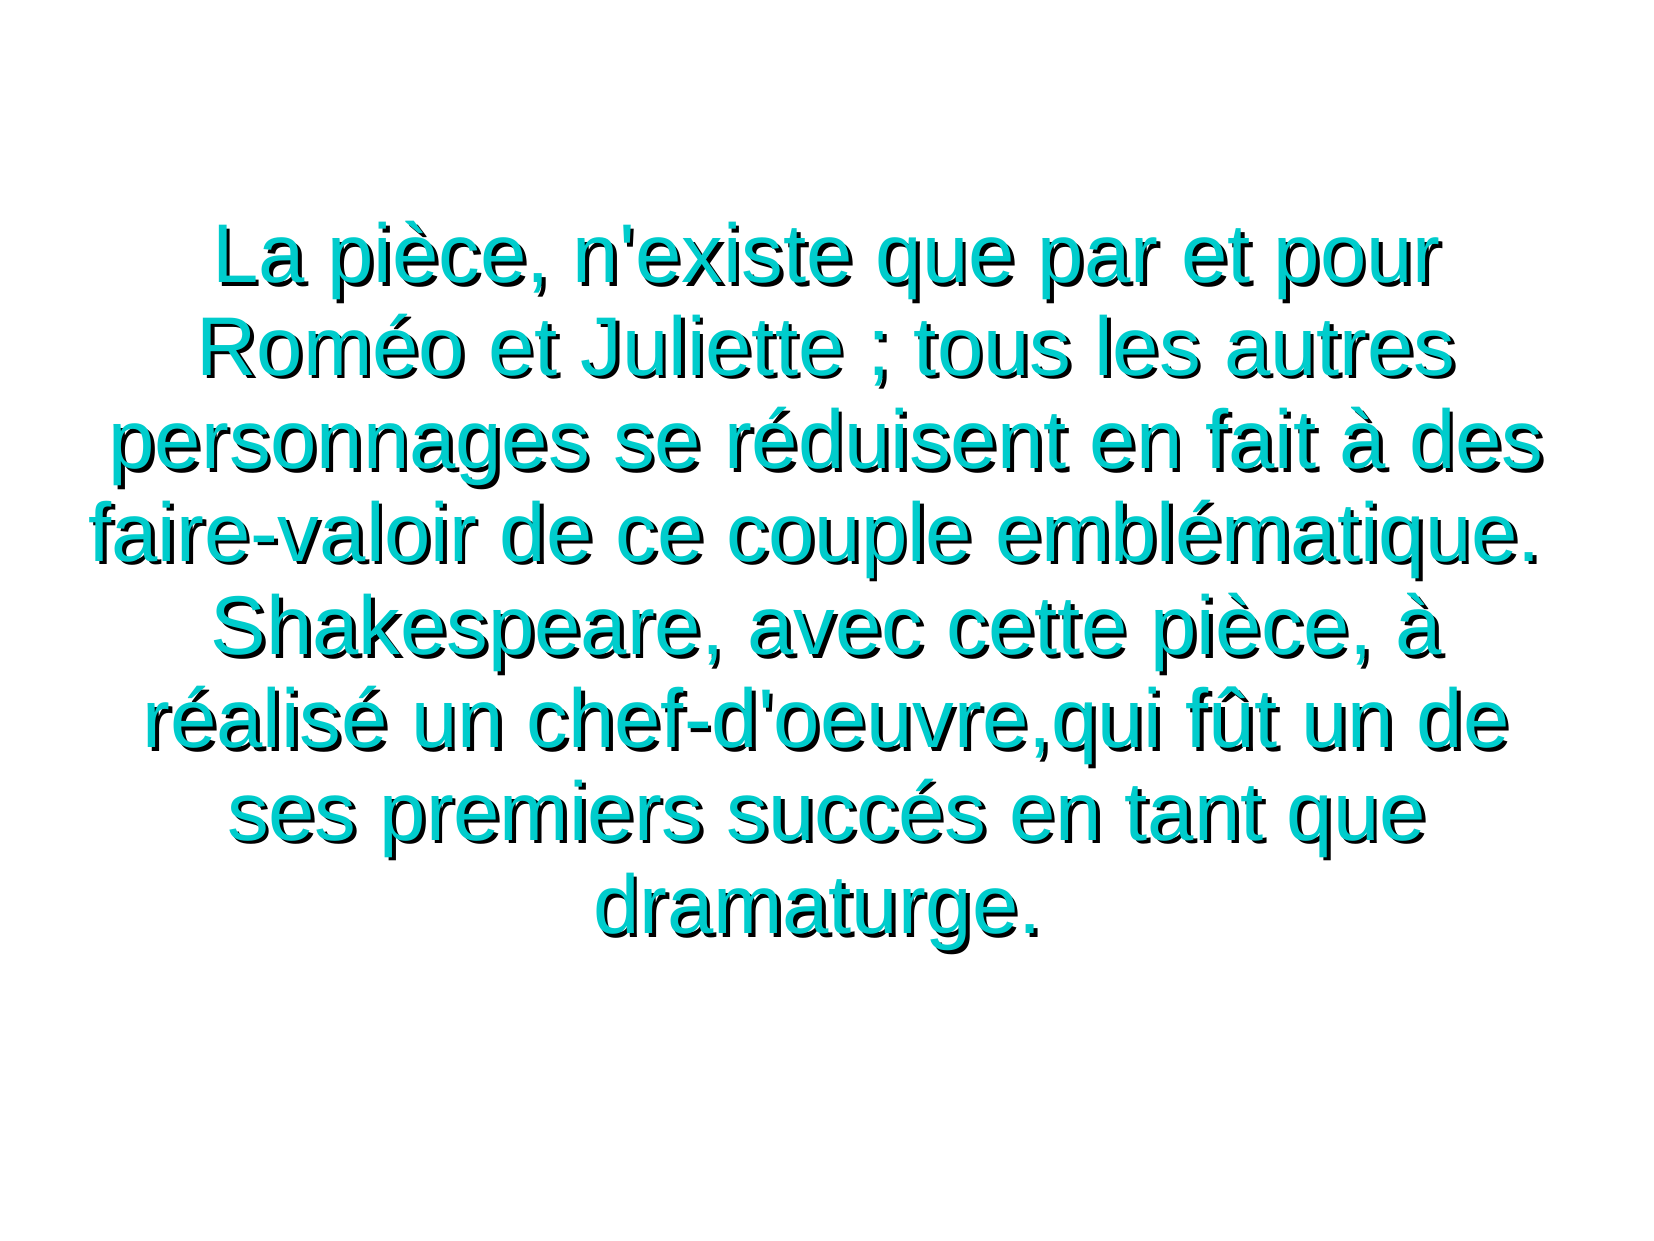

# La pièce, n'existe que par et pour Roméo et Juliette ; tous les autres personnages se réduisent en fait à des faire-valoir de ce couple emblématique. Shakespeare, avec cette pièce, à réalisé un chef-d'oeuvre,qui fût un de ses premiers succés en tant que dramaturge.